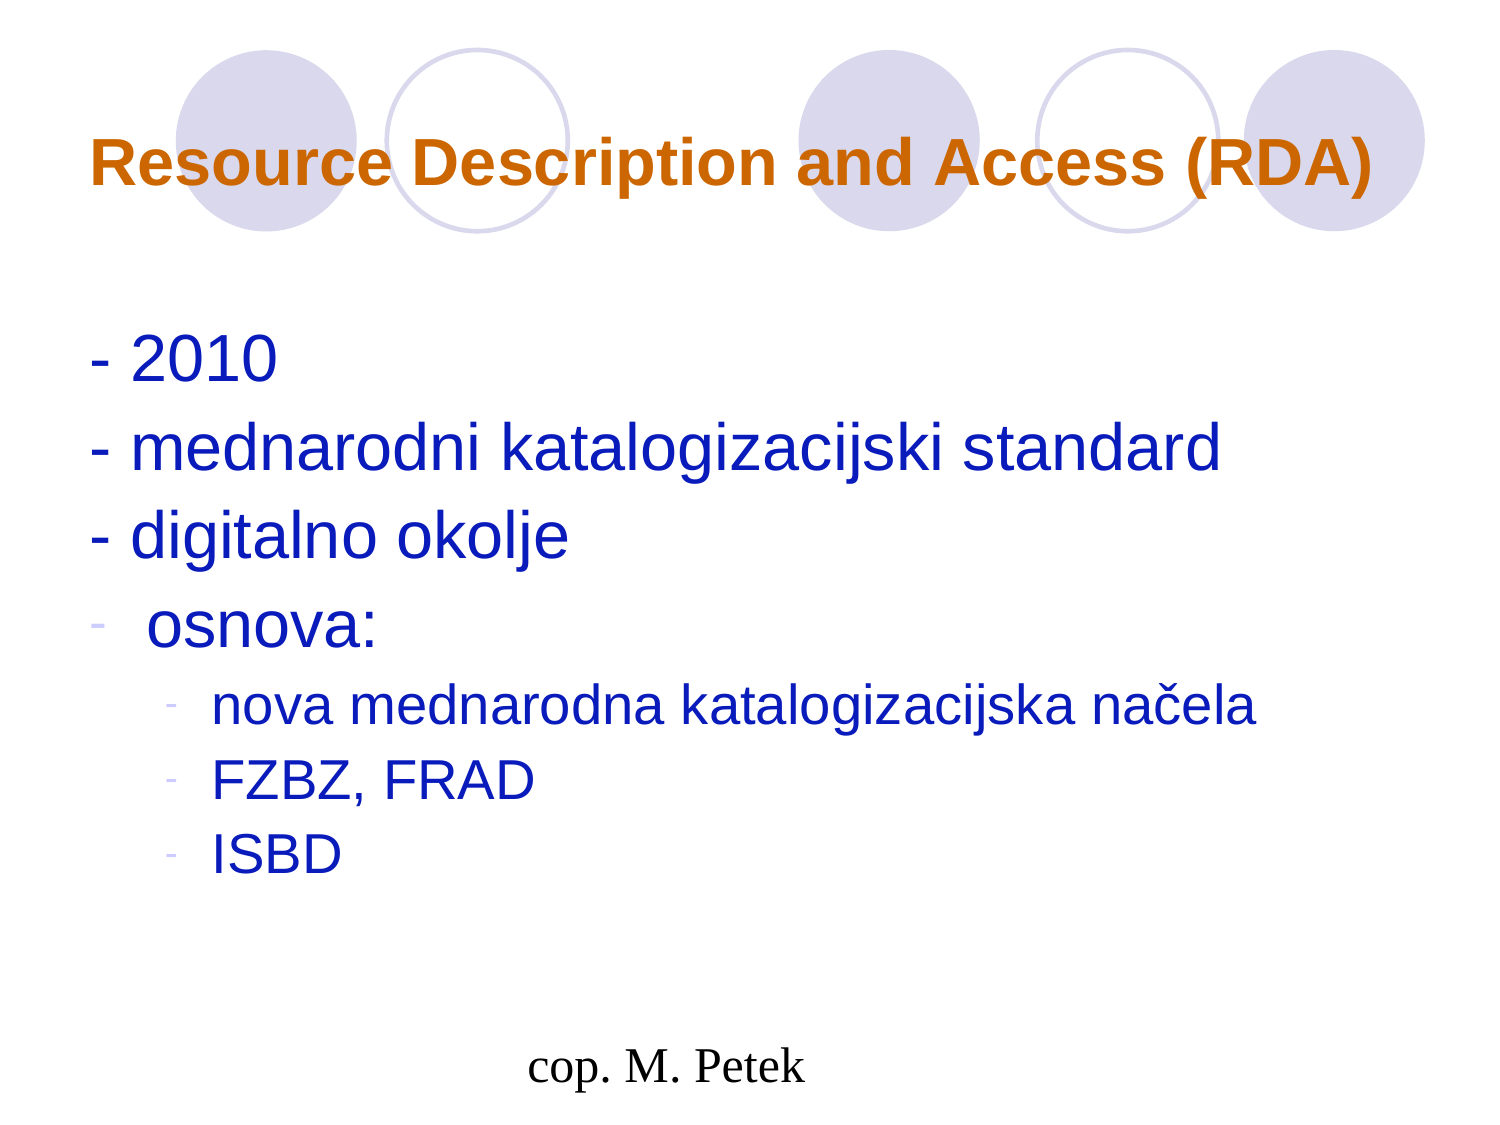

# Resource Description and Access (RDA)
- 2010
- mednarodni katalogizacijski standard
- digitalno okolje
osnova:
nova mednarodna katalogizacijska načela
FZBZ, FRAD
ISBD
cop. M. Petek